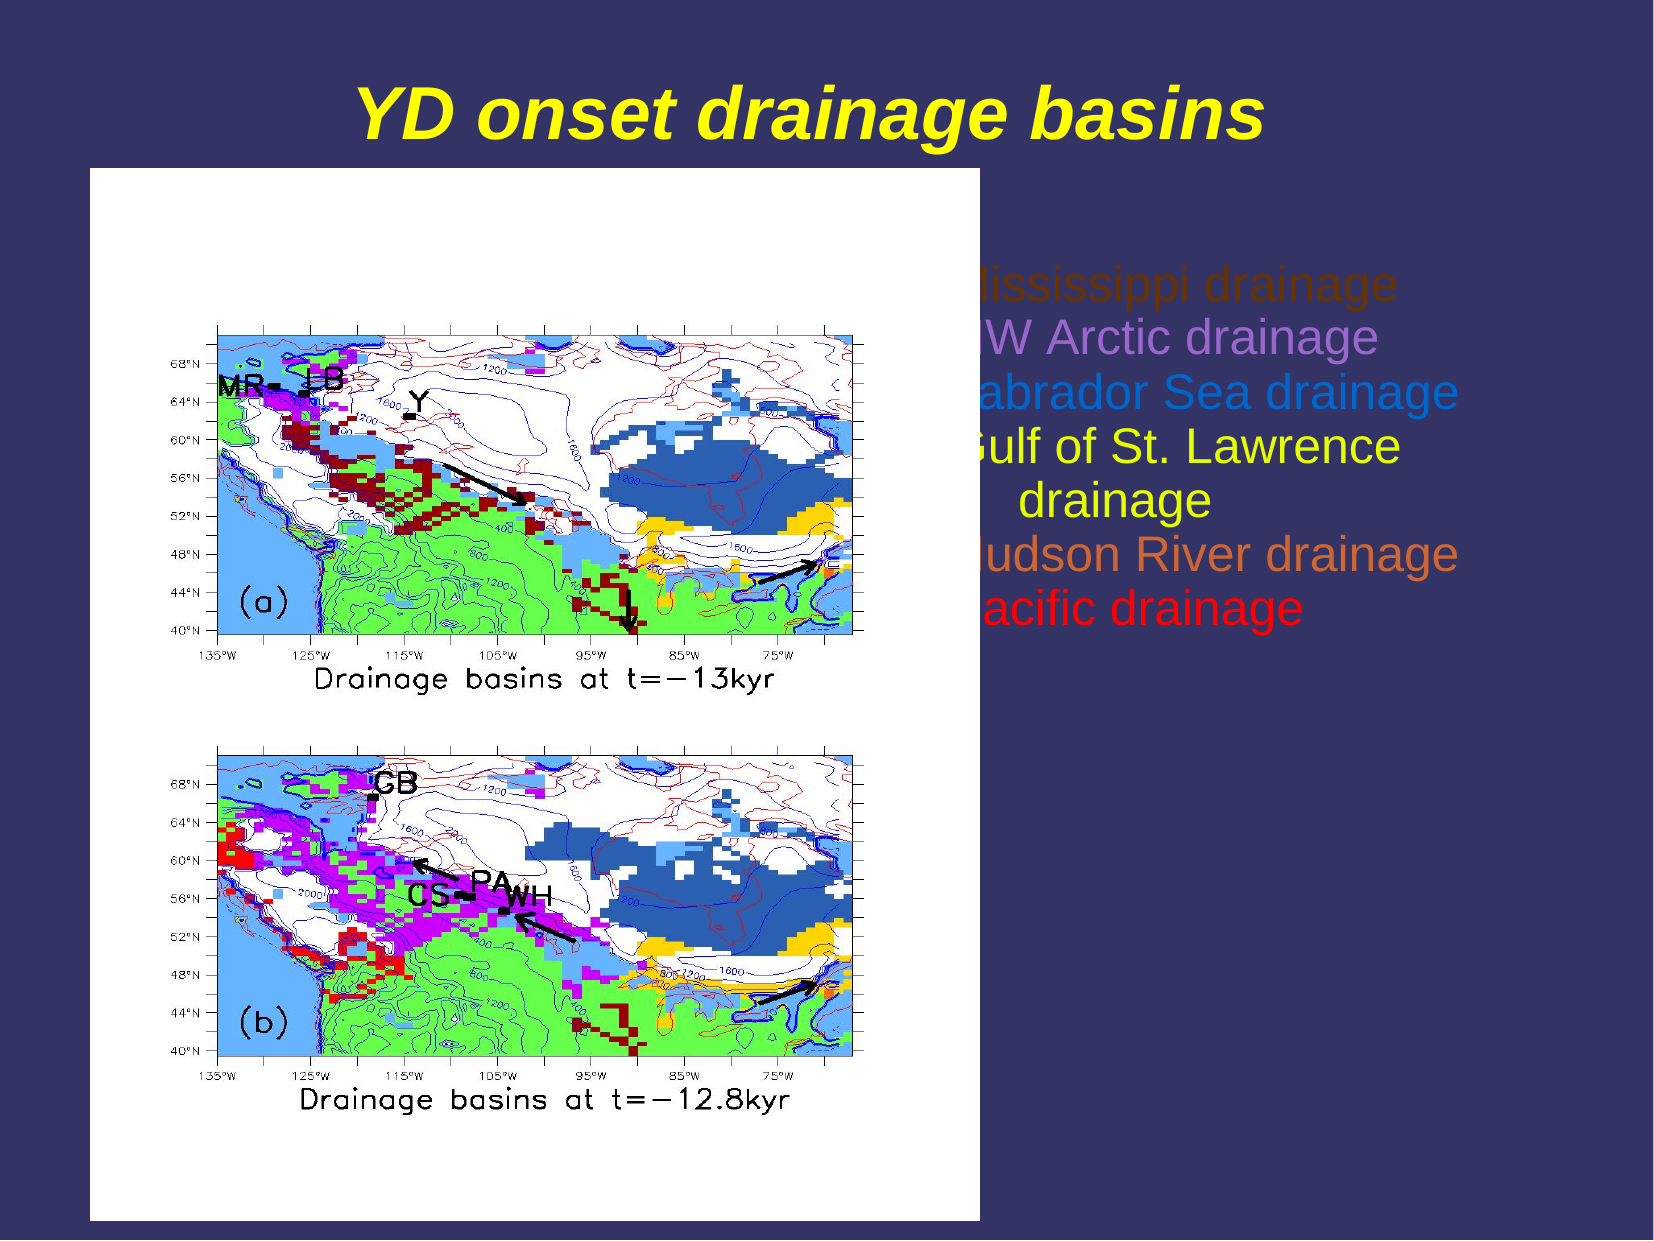

# YD onset drainage basins
Mississippi drainage
NW Arctic drainage
Labrador Sea drainage
Gulf of St. Lawrence drainage
Hudson River drainage
Pacific drainage